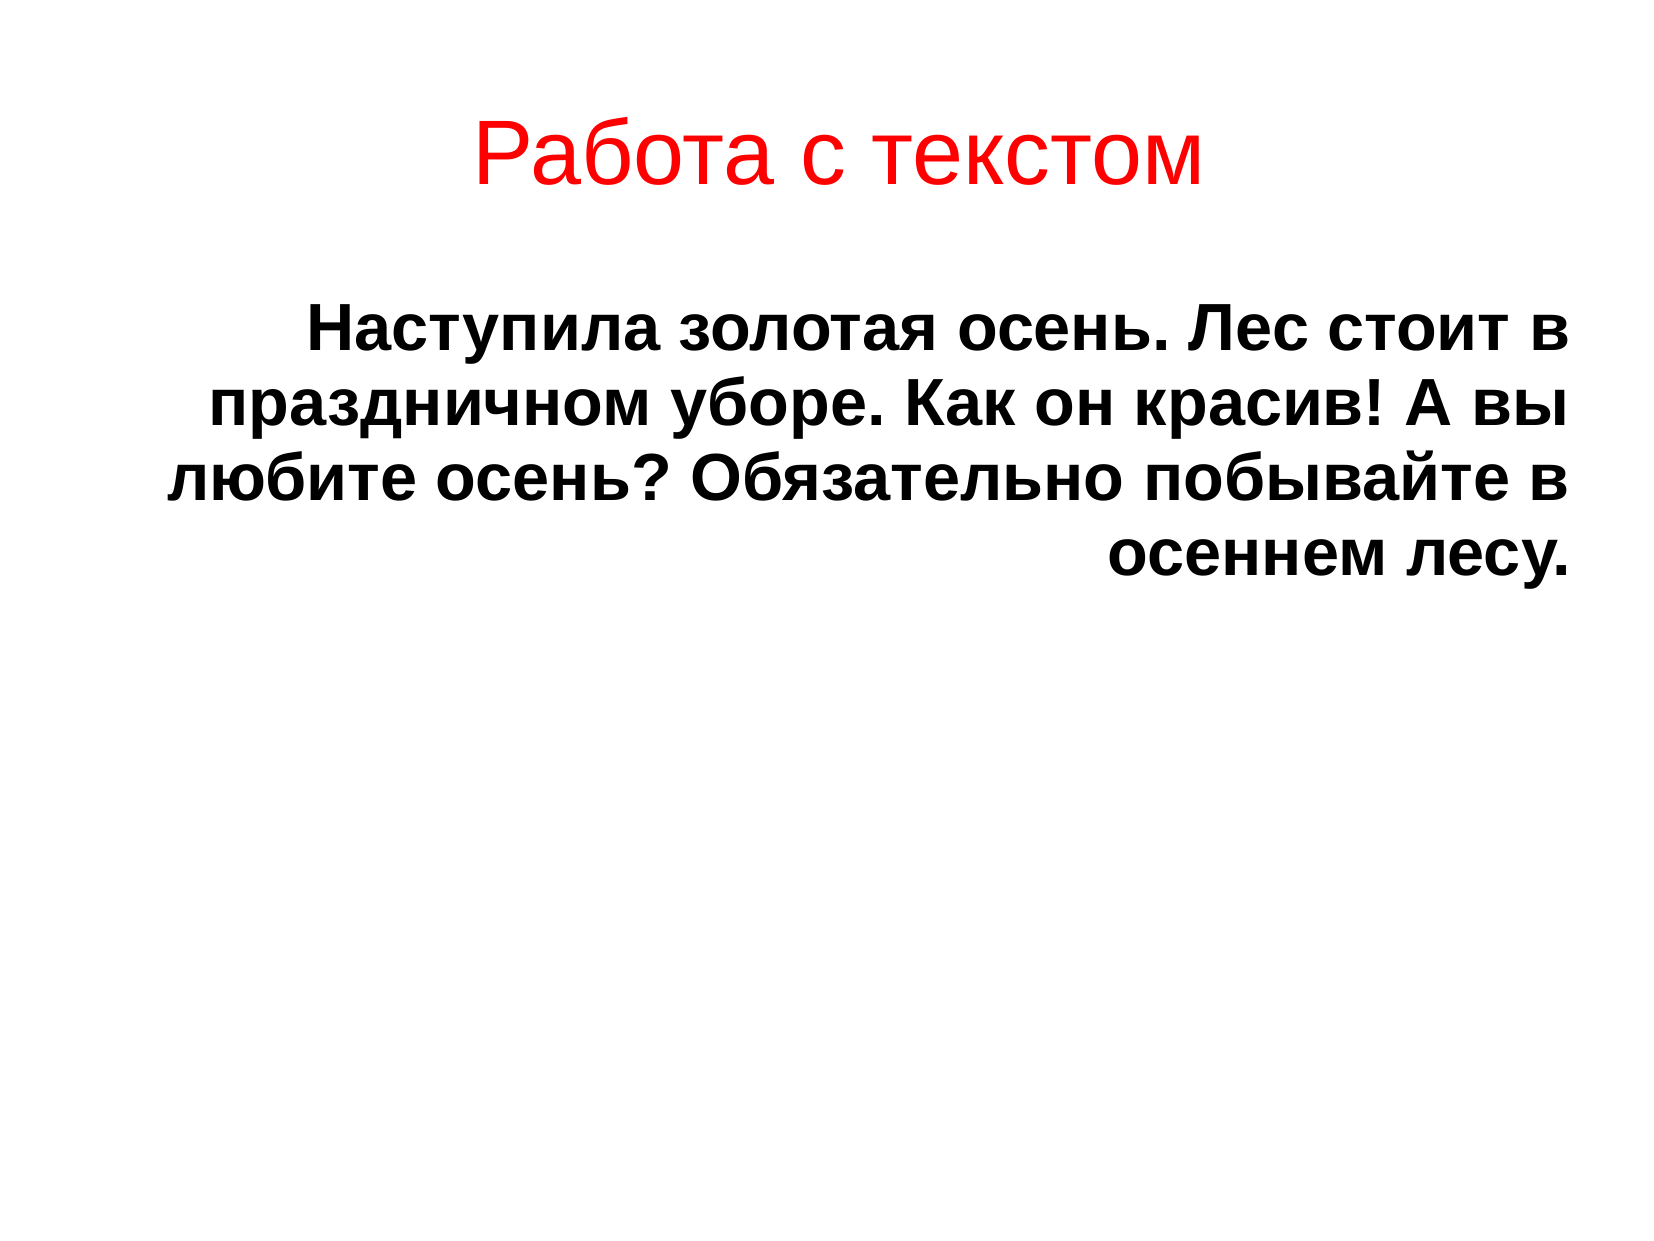

# Работа с текстом
Наступила золотая осень. Лес стоит в праздничном уборе. Как он красив! А вы любите осень? Обязательно побывайте в осеннем лесу.